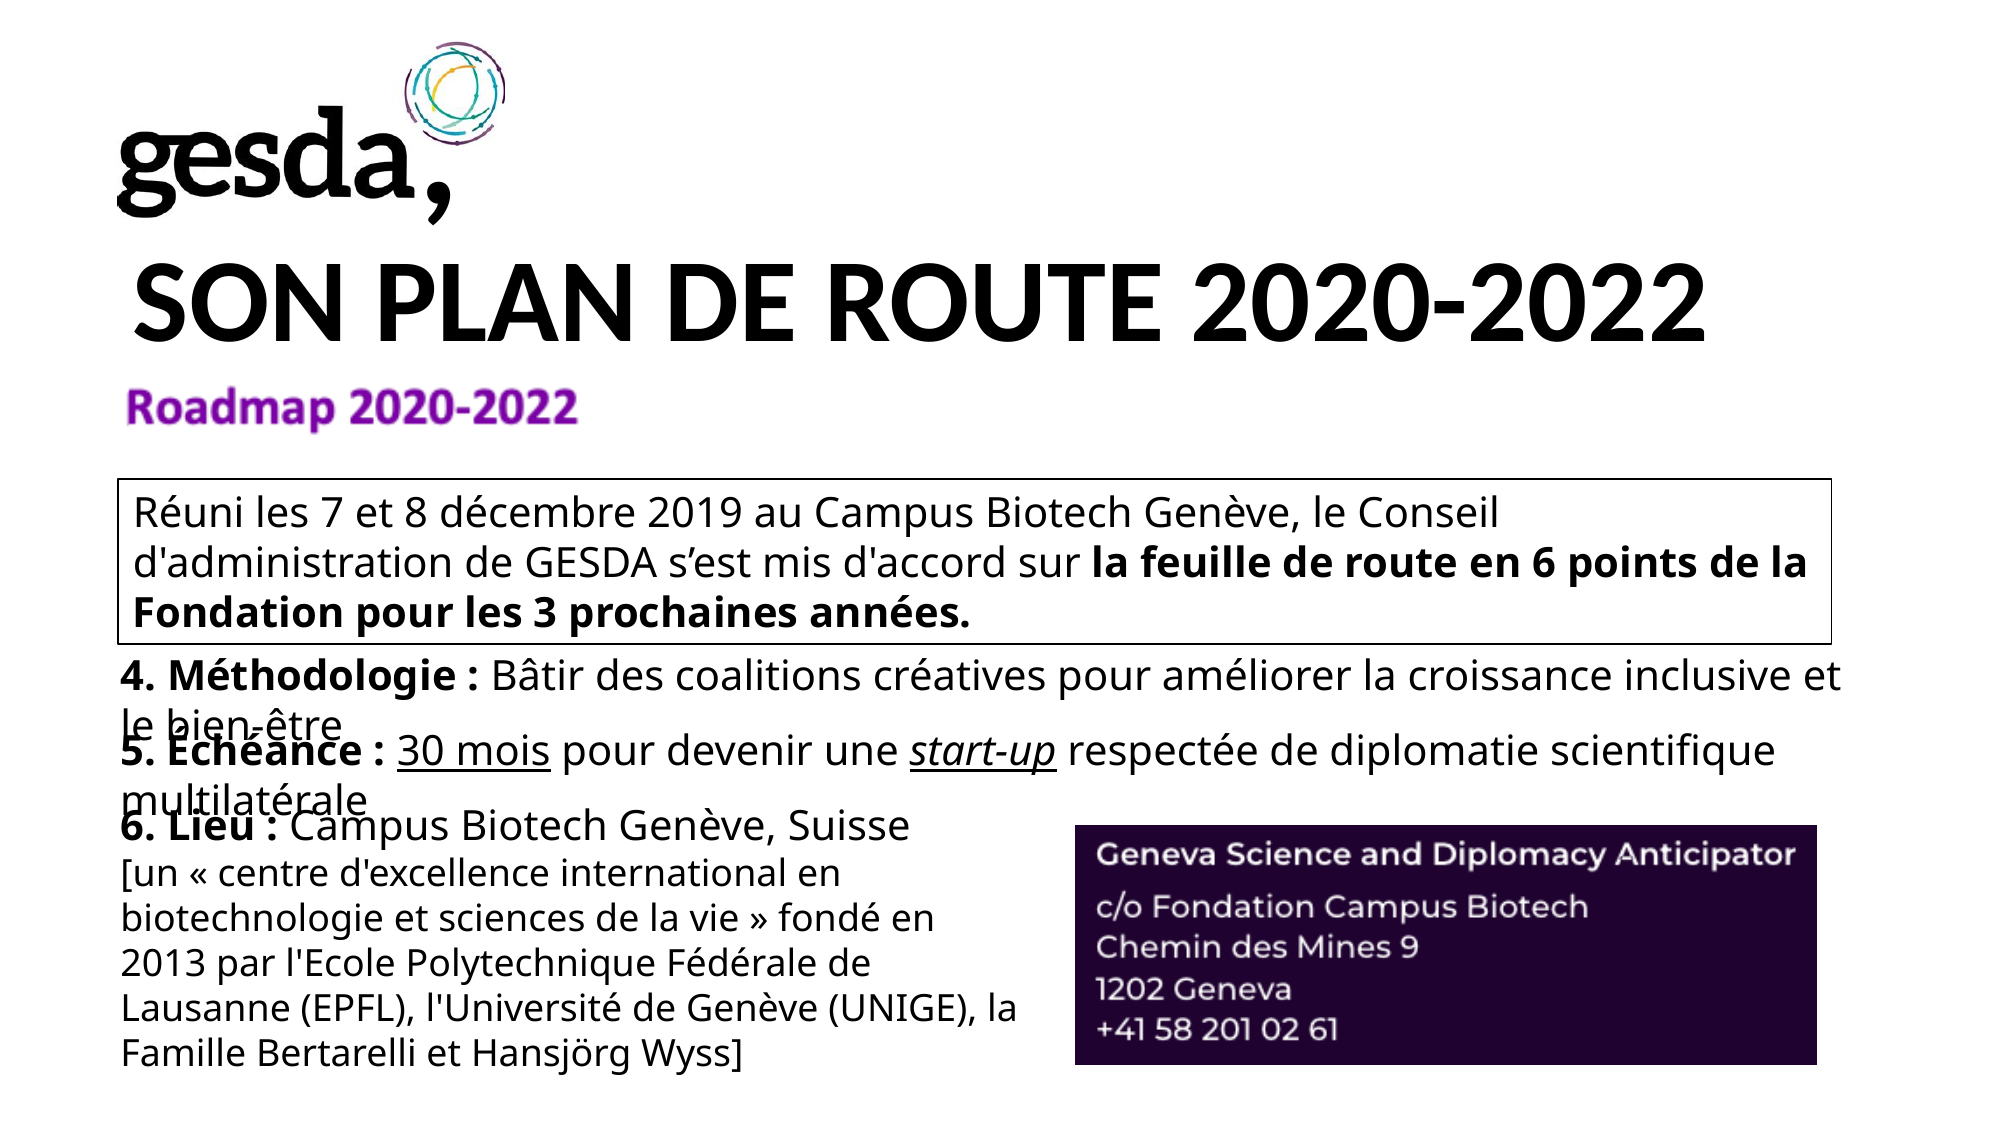

,
SON PLAN DE ROUTE 2020-2022
Réuni les 7 et 8 décembre 2019 au Campus Biotech Genève, le Conseil d'administration de GESDA s’est mis d'accord sur la feuille de route en 6 points de la Fondation pour les 3 prochaines années.
4. Méthodologie : Bâtir des coalitions créatives pour améliorer la croissance inclusive et le bien-être
5. Échéance : 30 mois pour devenir une start-up respectée de diplomatie scientifique multilatérale
6. Lieu : Campus Biotech Genève, Suisse
[un « centre d'excellence international en biotechnologie et sciences de la vie » fondé en 2013 par l'Ecole Polytechnique Fédérale de Lausanne (EPFL), l'Université de Genève (UNIGE), la Famille Bertarelli et Hansjörg Wyss]